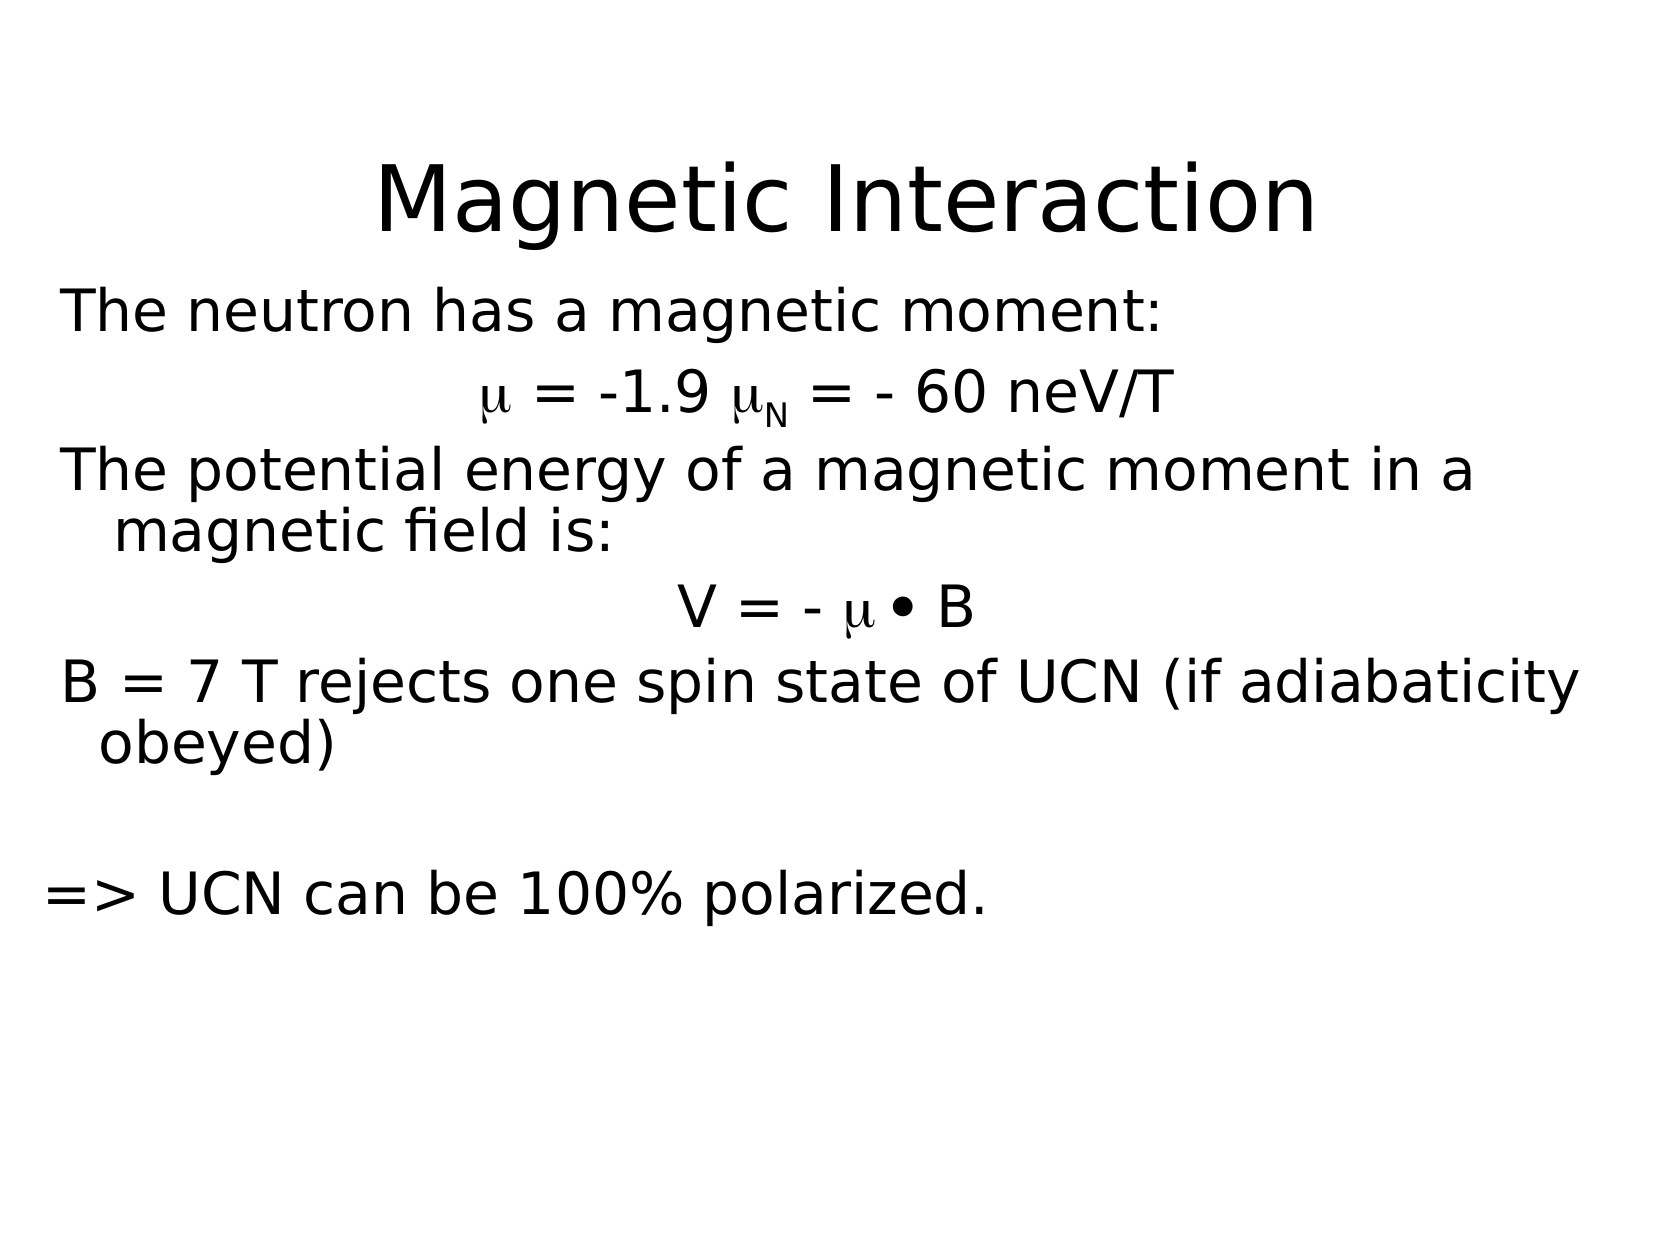

# Magnetic Interaction
The neutron has a magnetic moment:
 = -1.9 N = - 60 neV/T
The potential energy of a magnetic moment in a magnetic field is:
V = -   B
 B = 7 T rejects one spin state of UCN (if adiabaticity obeyed)
=> UCN can be 100% polarized.